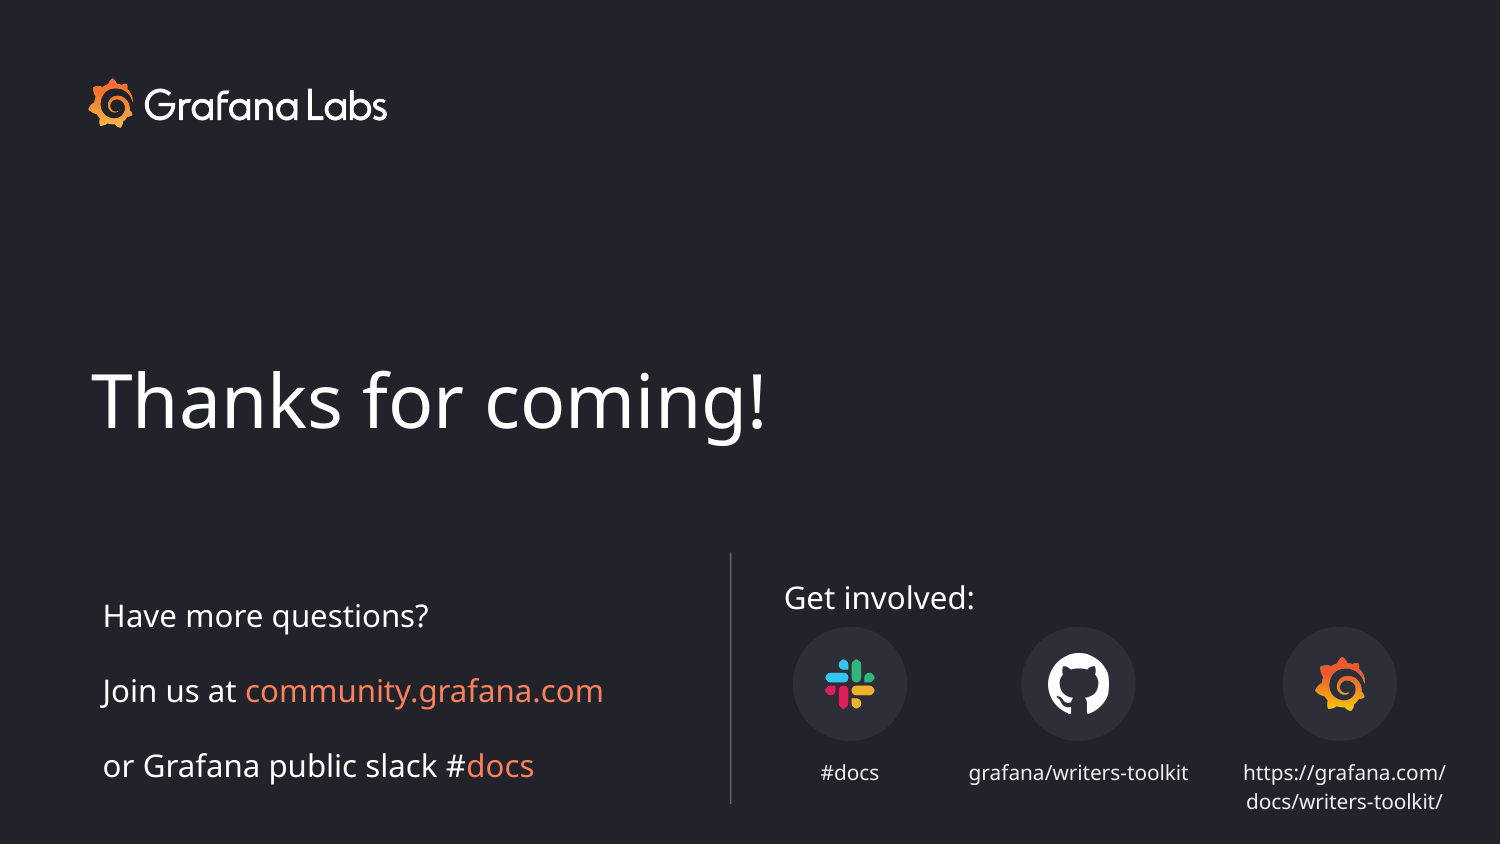

# Thanks for coming!
Have more questions?
Join us at community.grafana.com
or Grafana public slack #docs
Get involved:
#docs
grafana/writers-toolkit
https://grafana.com/docs/writers-toolkit/